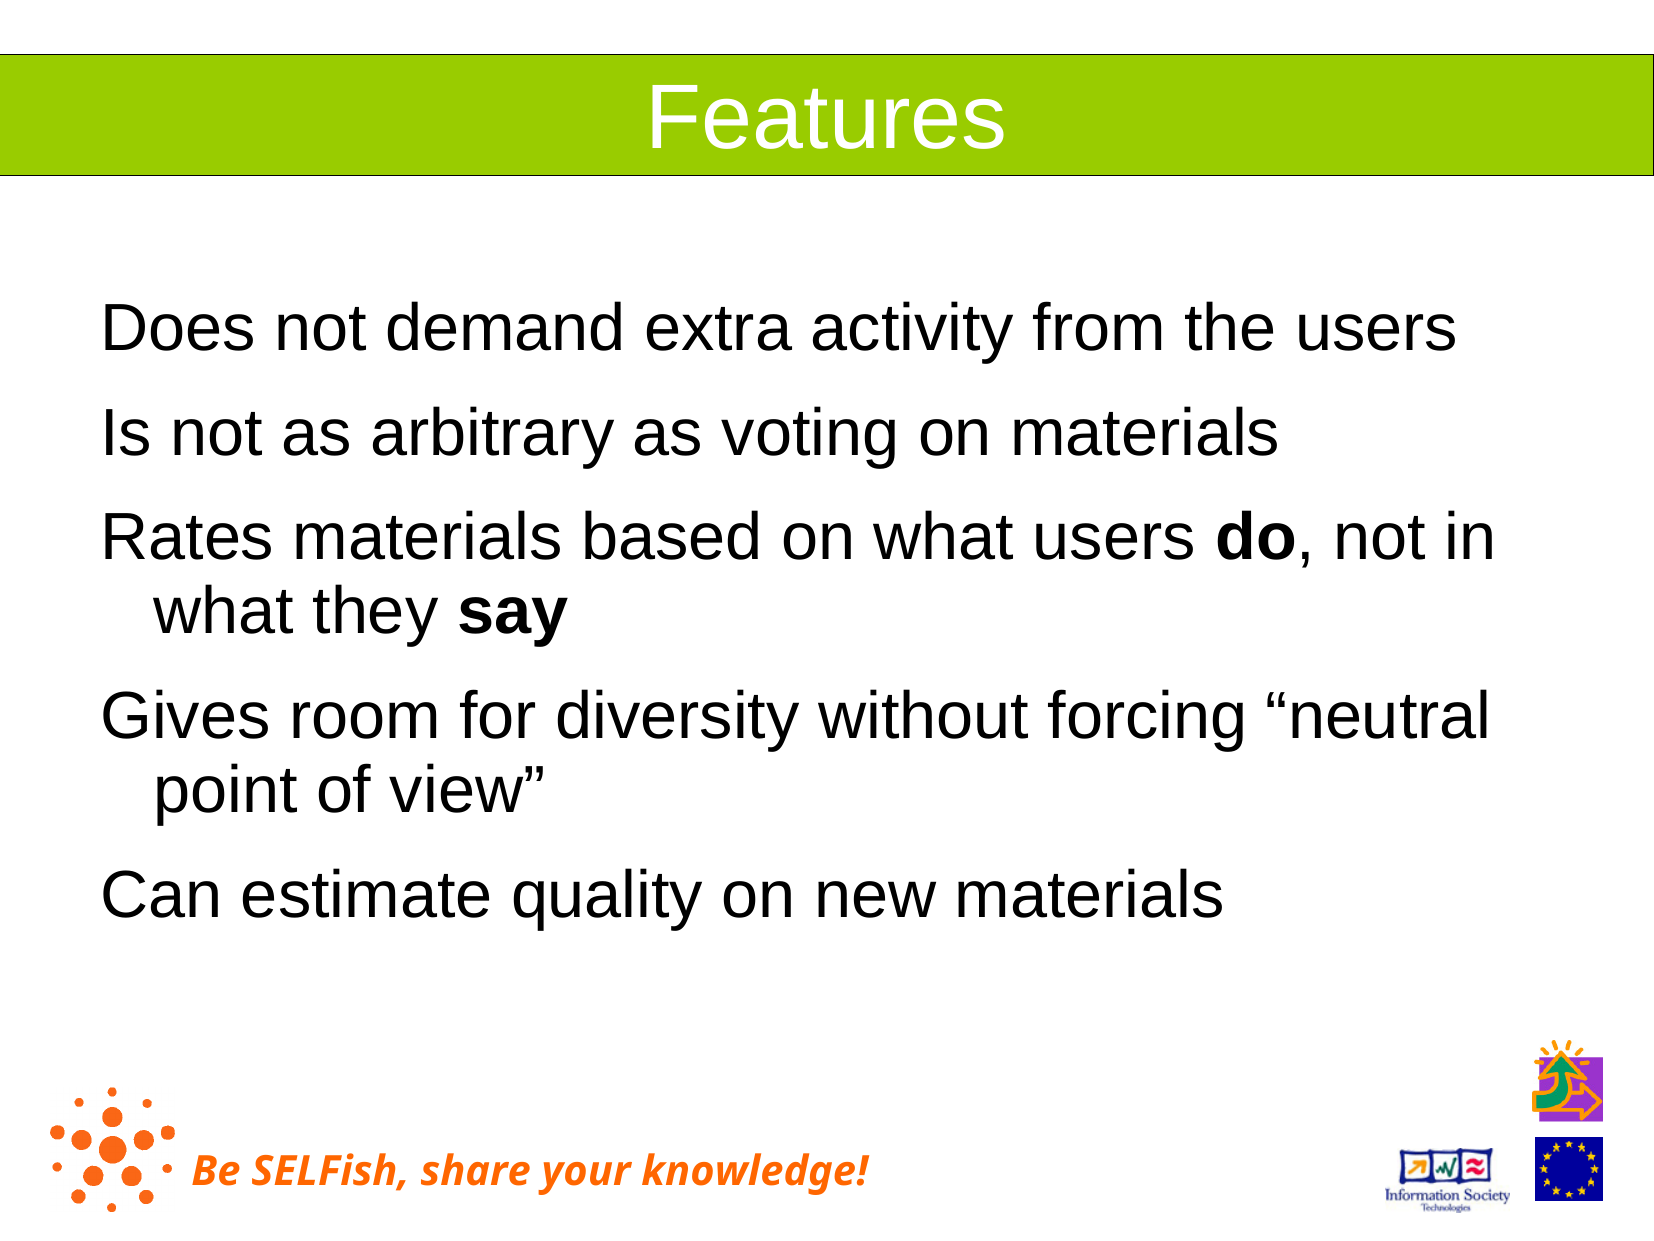

# Features
Does not demand extra activity from the users
Is not as arbitrary as voting on materials
Rates materials based on what users do, not in what they say
Gives room for diversity without forcing “neutral point of view”
Can estimate quality on new materials